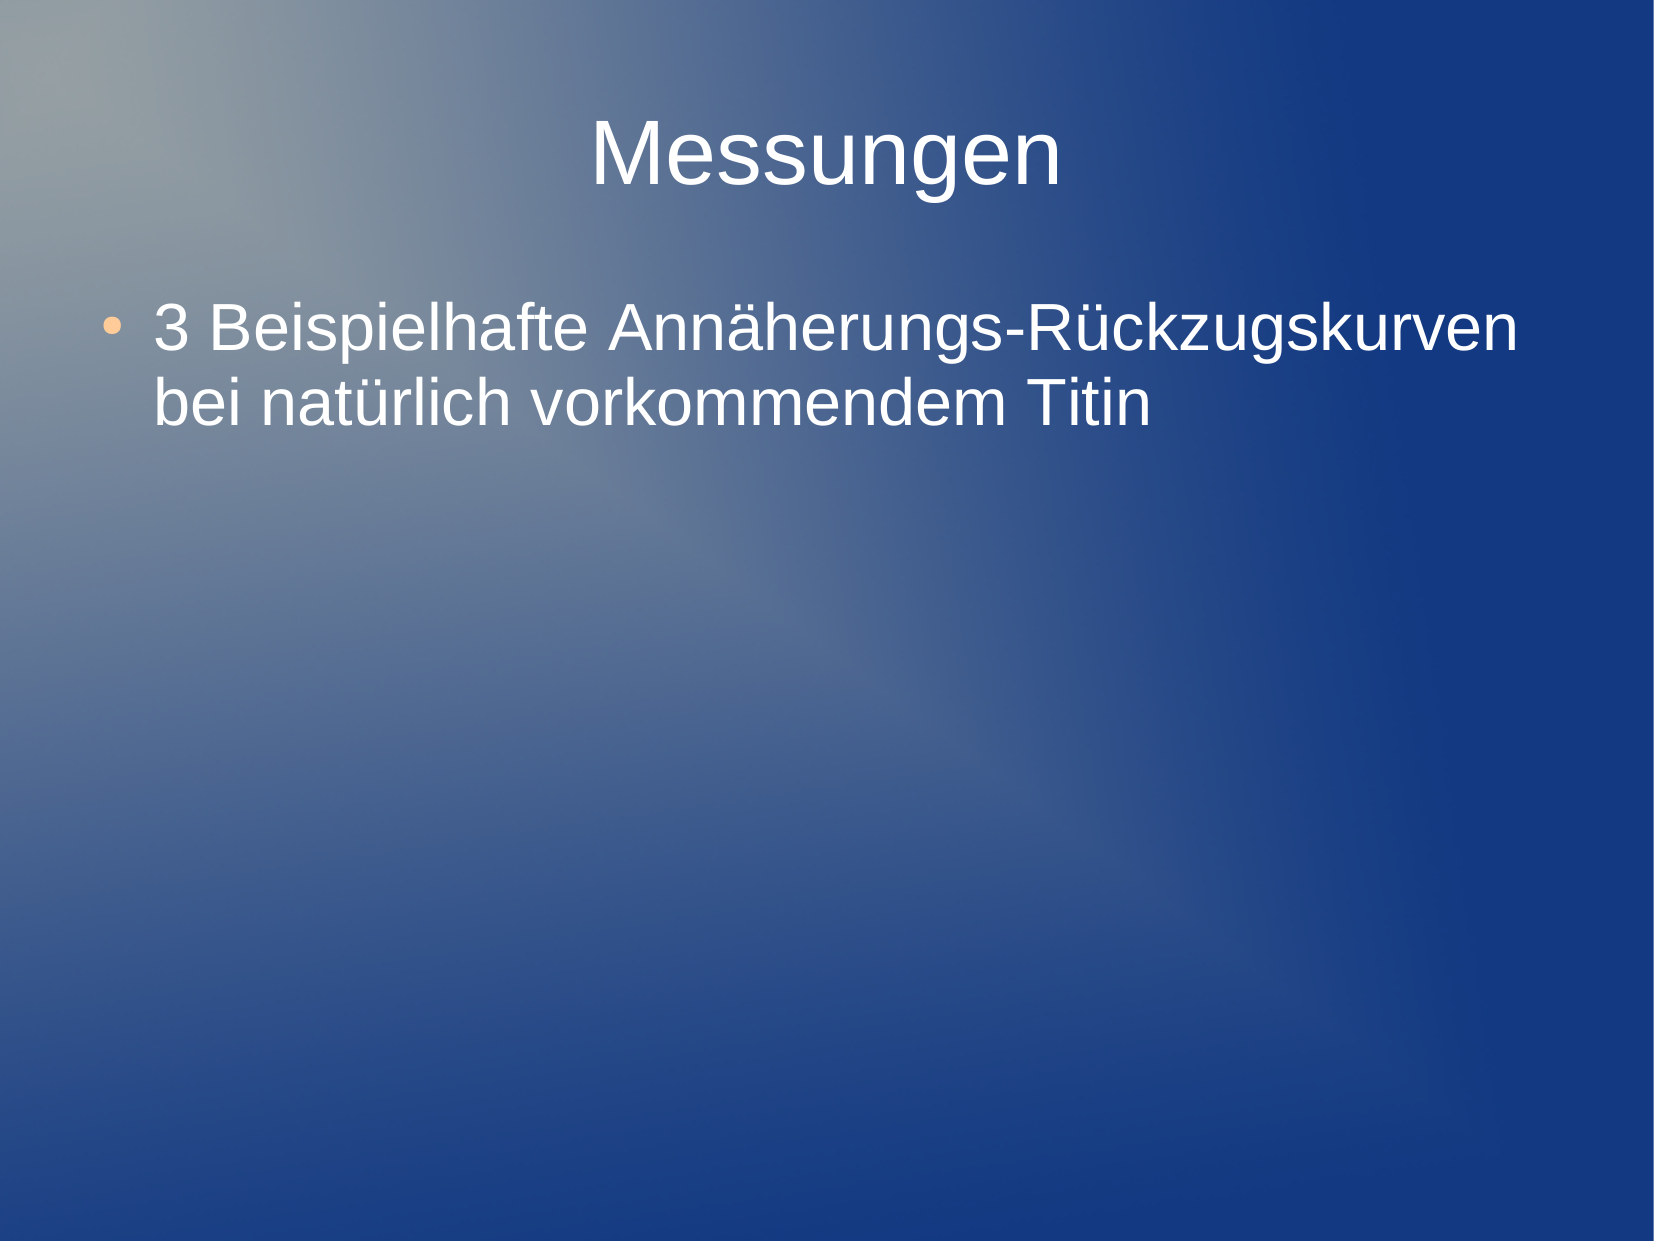

# Messungen
3 Beispielhafte Annäherungs-Rückzugskurven bei natürlich vorkommendem Titin